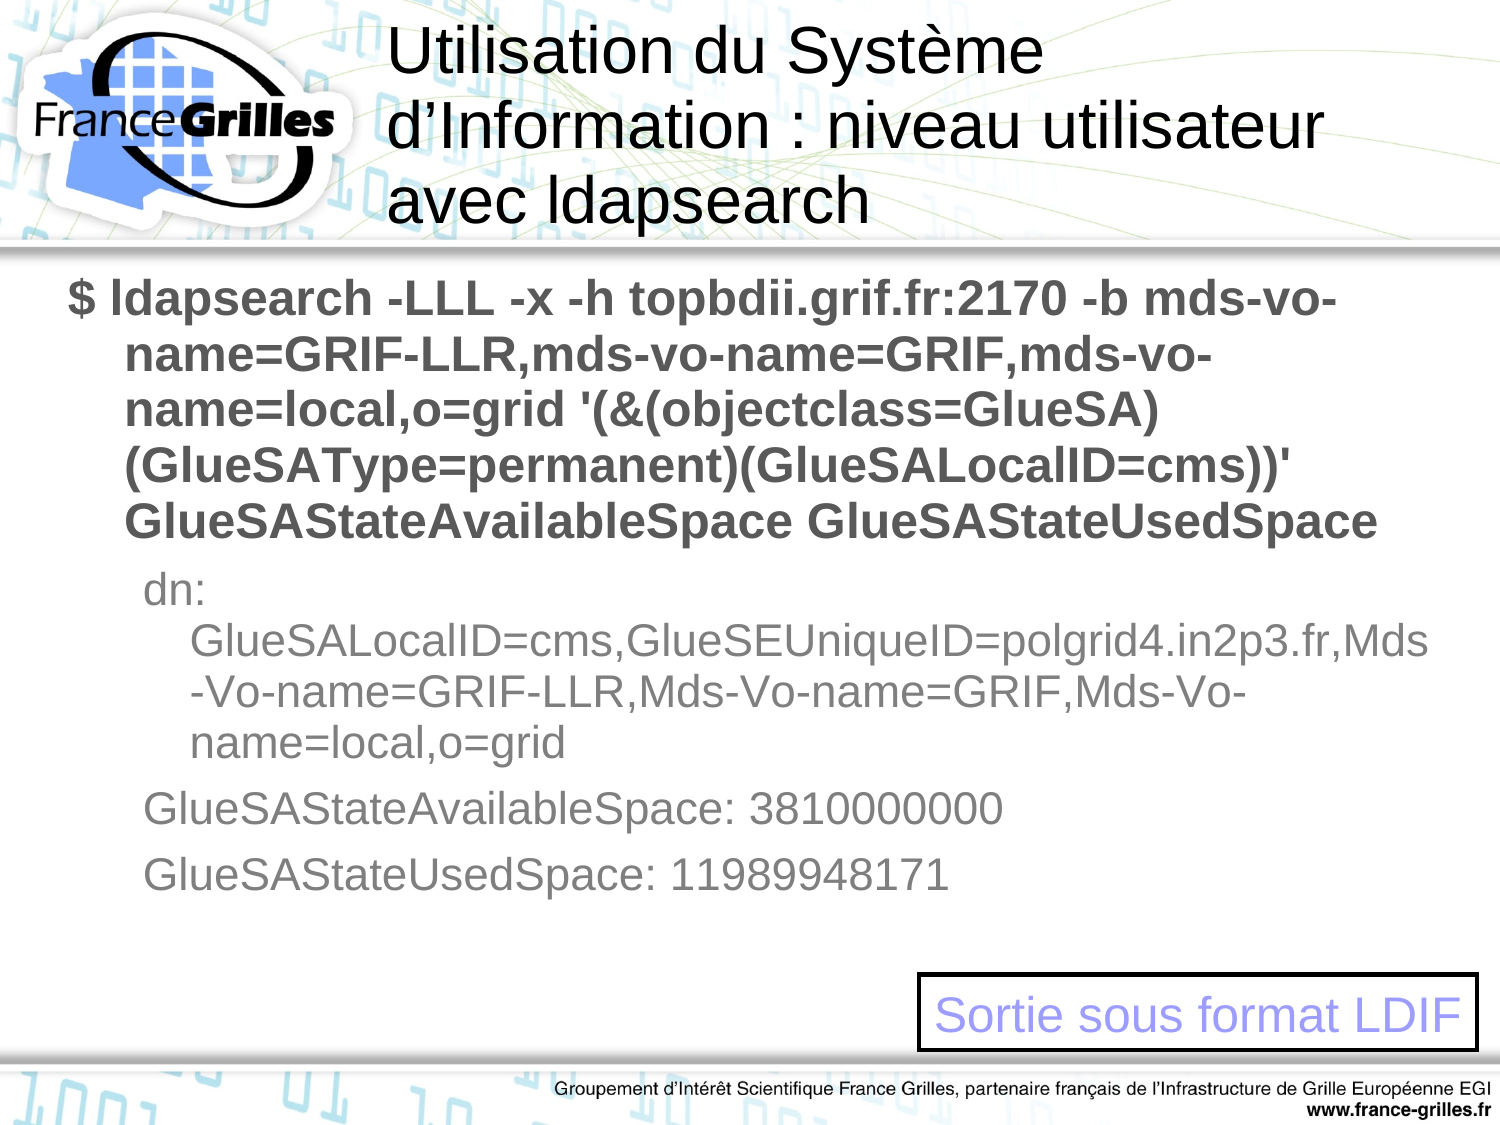

# Utilisation du Système d’Information : niveau utilisateur avec ldapsearch
$ ldapsearch -LLL -x -h topbdii.grif.fr:2170 -b mds-vo-name=GRIF-LLR,mds-vo-name=GRIF,mds-vo-name=local,o=grid '(&(objectclass=GlueSA)(GlueSAType=permanent)(GlueSALocalID=cms))' GlueSAStateAvailableSpace GlueSAStateUsedSpace
dn: GlueSALocalID=cms,GlueSEUniqueID=polgrid4.in2p3.fr,Mds-Vo-name=GRIF-LLR,Mds-Vo-name=GRIF,Mds-Vo-name=local,o=grid
GlueSAStateAvailableSpace: 3810000000
GlueSAStateUsedSpace: 11989948171
Sortie sous format LDIF
14